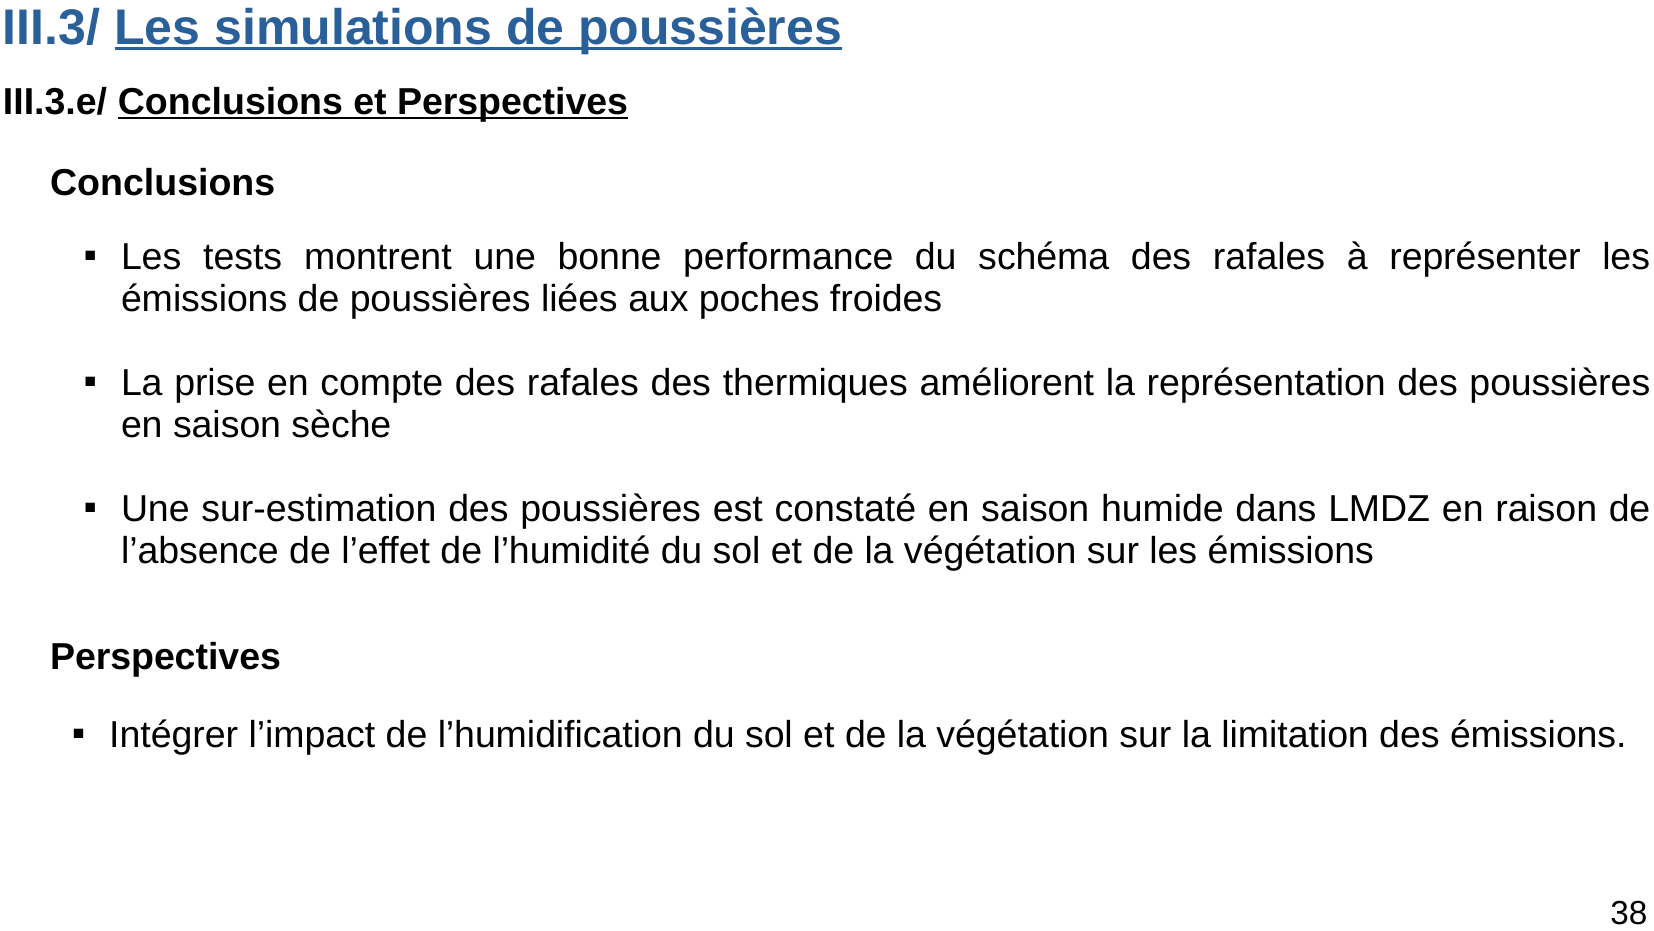

III.3/ Les simulations de poussières
III.3.e/ Conclusions et Perspectives
Conclusions
Les tests montrent une bonne performance du schéma des rafales à représenter les émissions de poussières liées aux poches froides
La prise en compte des rafales des thermiques améliorent la représentation des poussières en saison sèche
Une sur-estimation des poussières est constaté en saison humide dans LMDZ en raison de l’absence de l’effet de l’humidité du sol et de la végétation sur les émissions
Perspectives
Intégrer l’impact de l’humidification du sol et de la végétation sur la limitation des émissions.
38